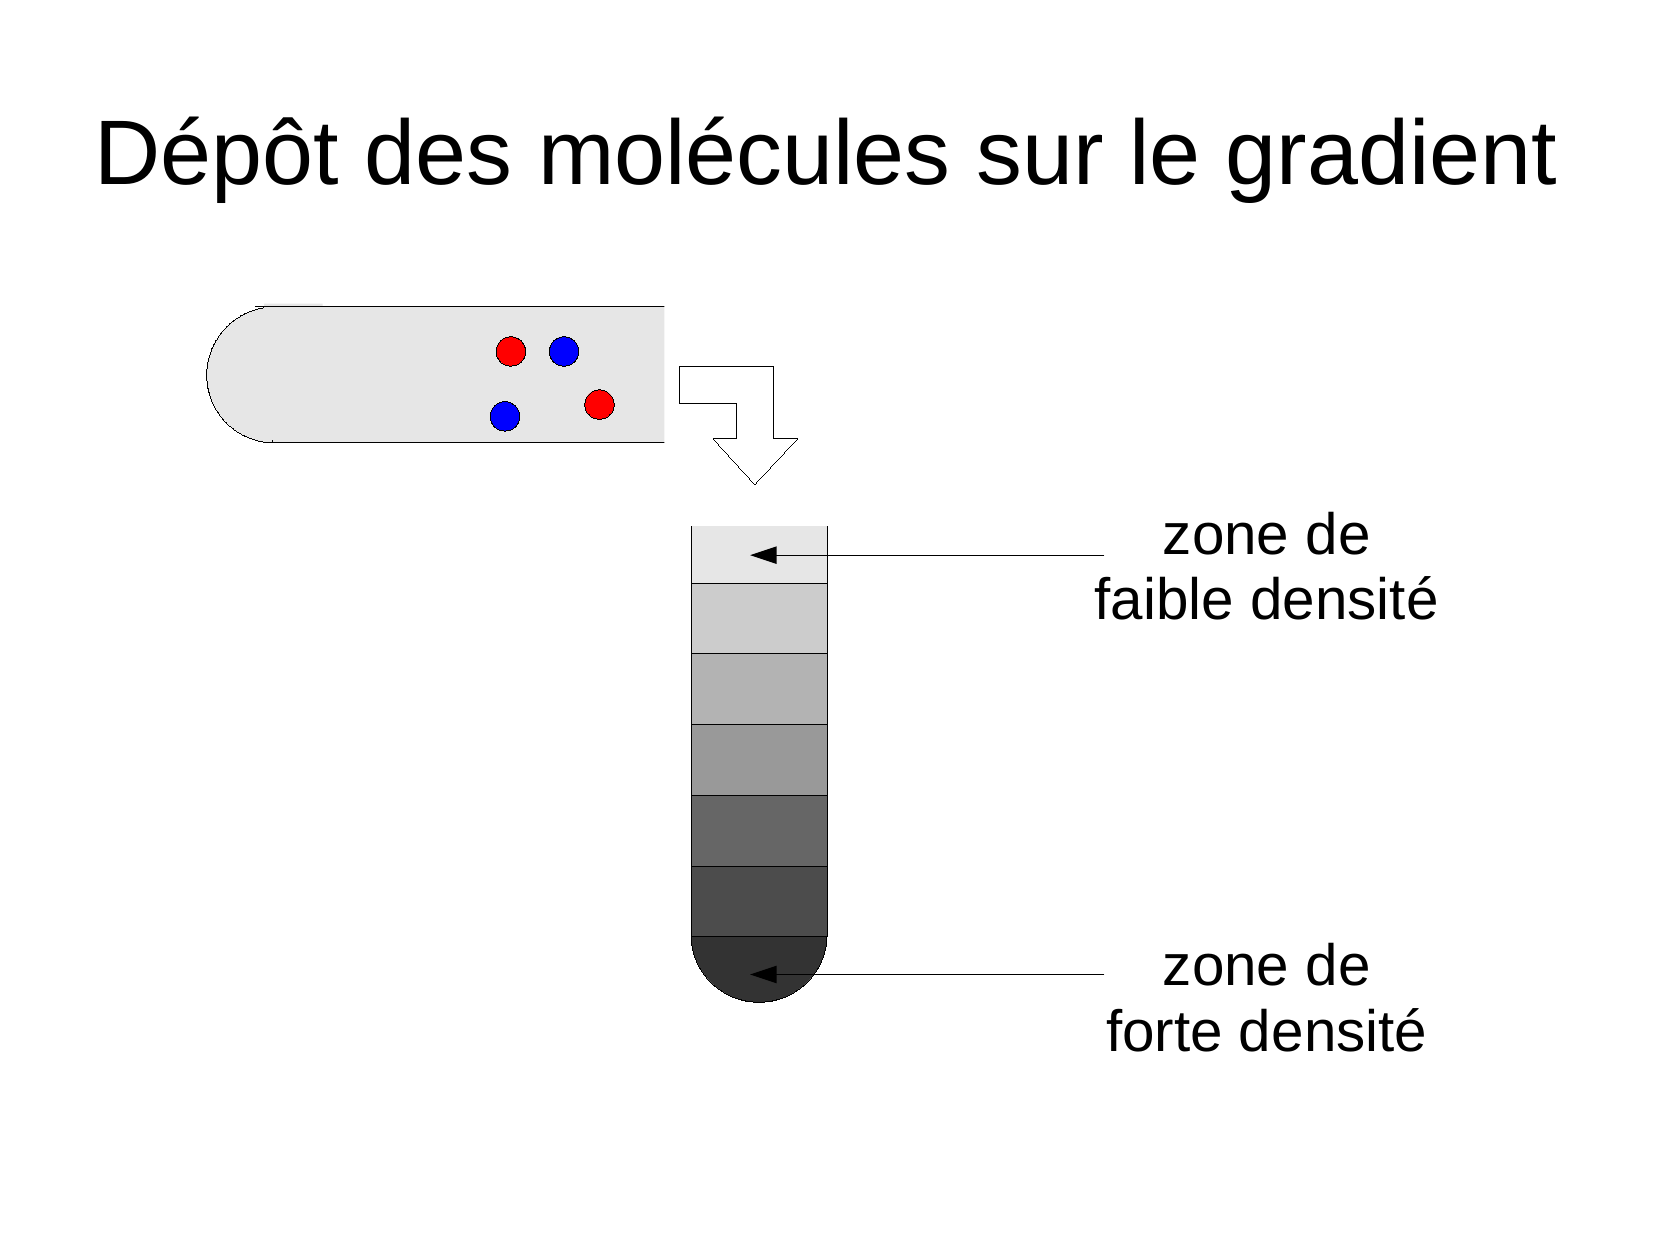

# Dépôt des molécules sur le gradient
zone de
faible densité
zone de
forte densité